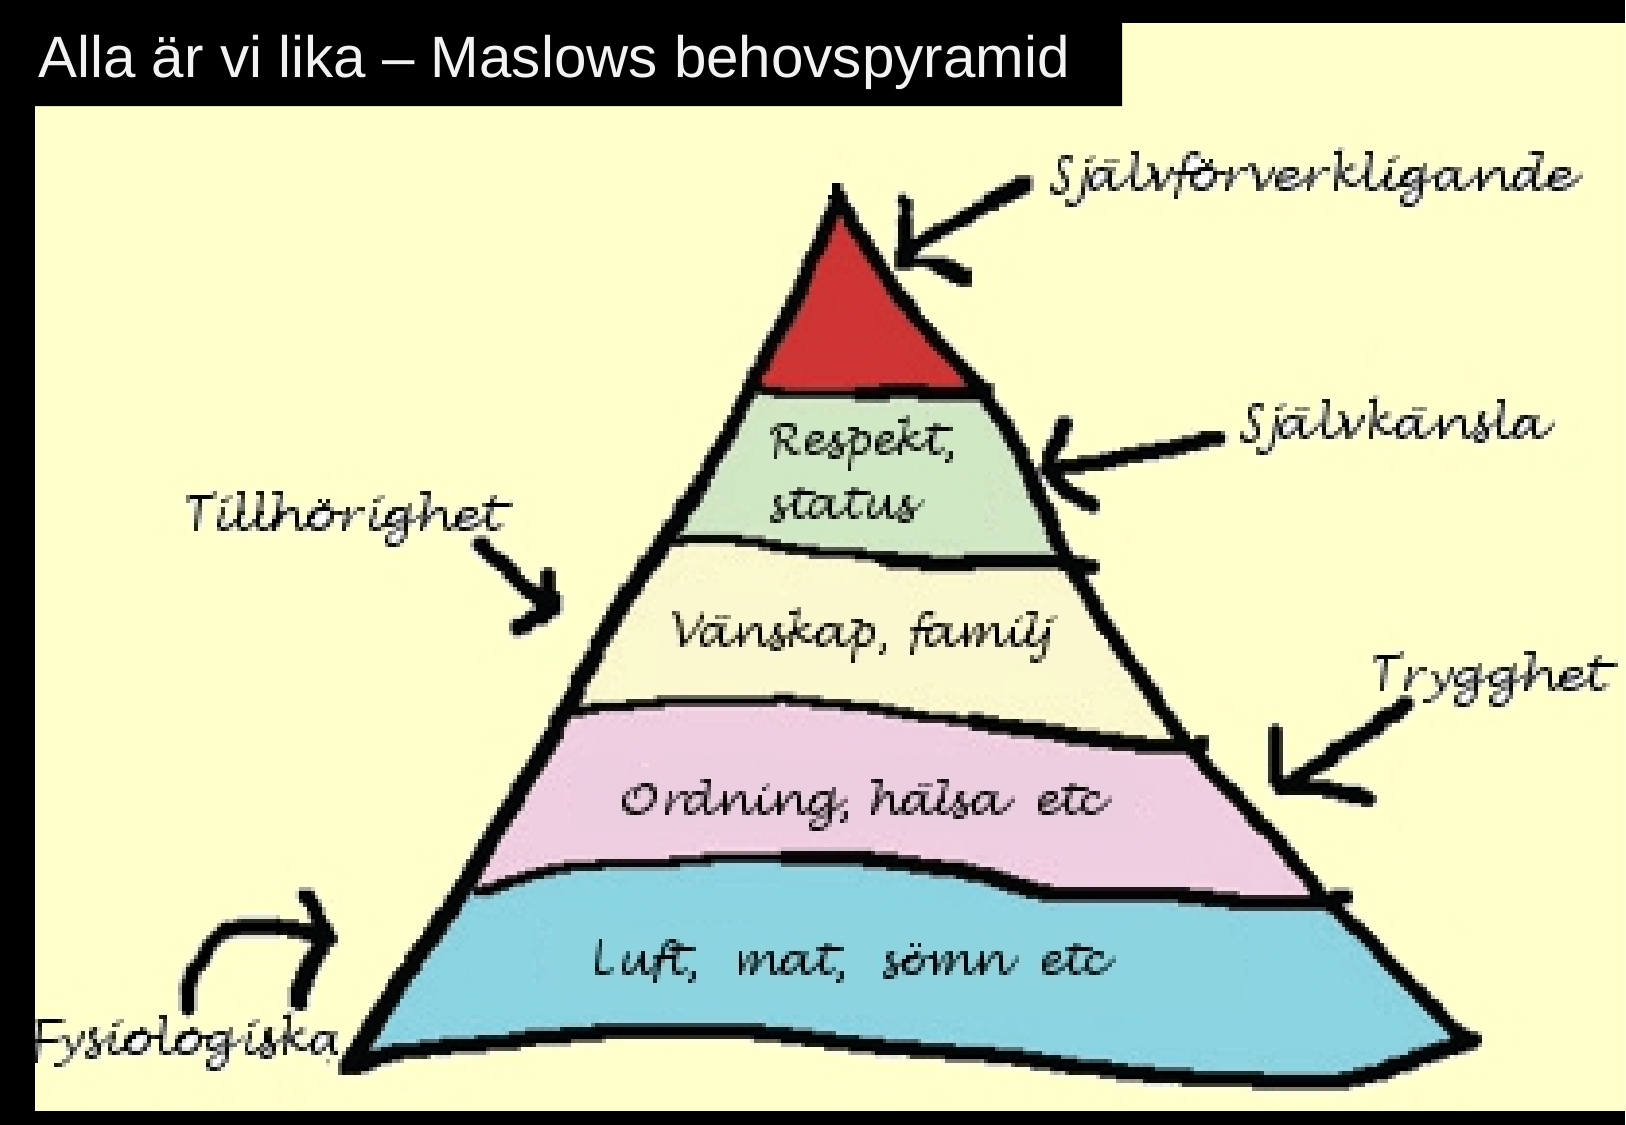

Alla är vi lika – Maslows behovspyramid